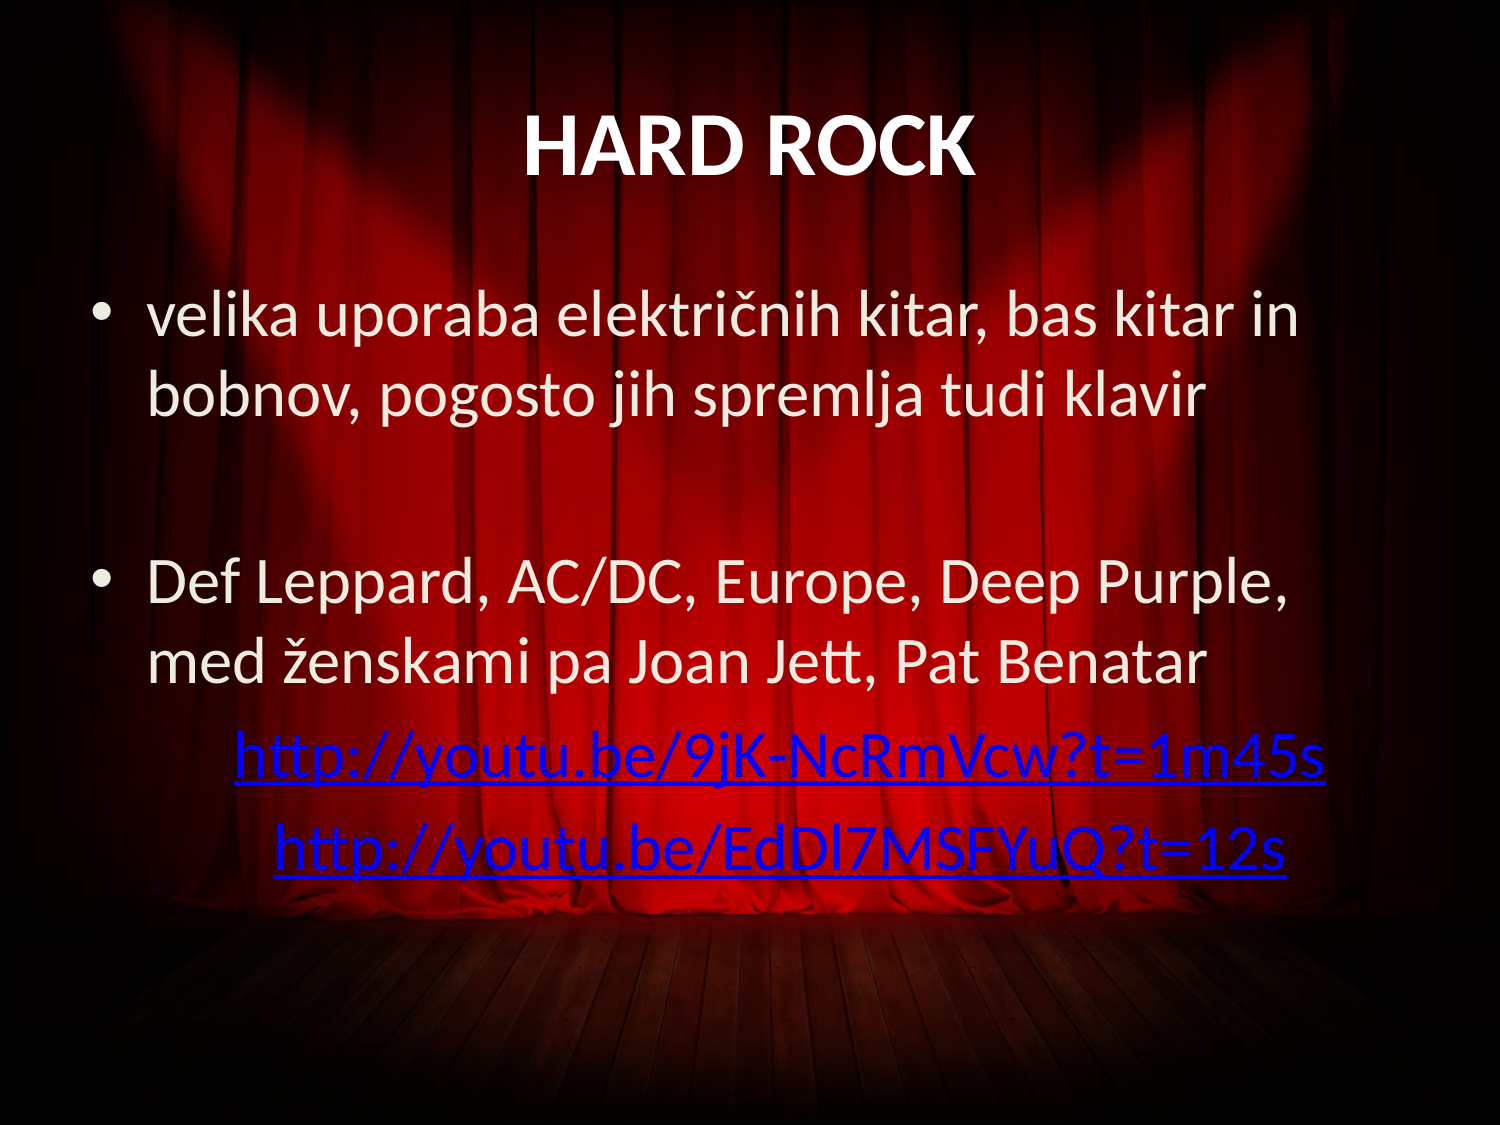

# HARD ROCK
velika uporaba električnih kitar, bas kitar in bobnov, pogosto jih spremlja tudi klavir
Def Leppard, AC/DC, Europe, Deep Purple, med ženskami pa Joan Jett, Pat Benatar
 http://youtu.be/9jK-NcRmVcw?t=1m45s
 http://youtu.be/EdDl7MSFYuQ?t=12s